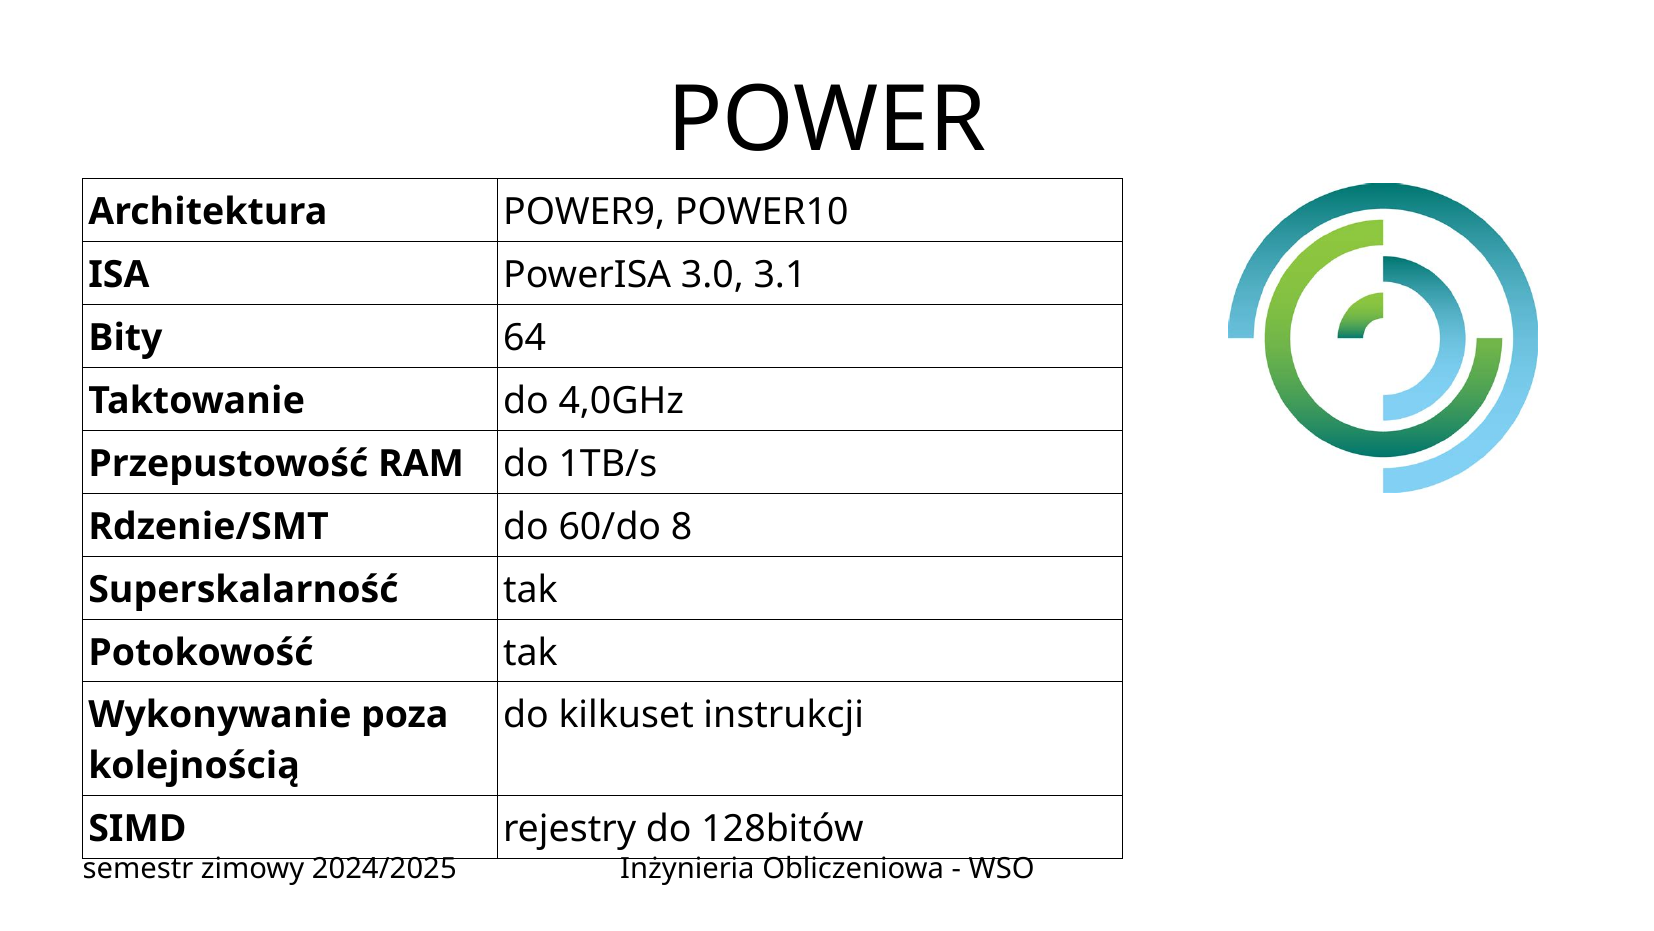

# POWER
| Architektura | POWER9, POWER10 |
| --- | --- |
| ISA | PowerISA 3.0, 3.1 |
| Bity | 64 |
| Taktowanie | do 4,0GHz |
| Przepustowość RAM | do 1TB/s |
| Rdzenie/SMT | do 60/do 8 |
| Superskalarność | tak |
| Potokowość | tak |
| Wykonywanie poza kolejnością | do kilkuset instrukcji |
| SIMD | rejestry do 128bitów |
semestr zimowy 2024/2025
Inżynieria Obliczeniowa - WSO